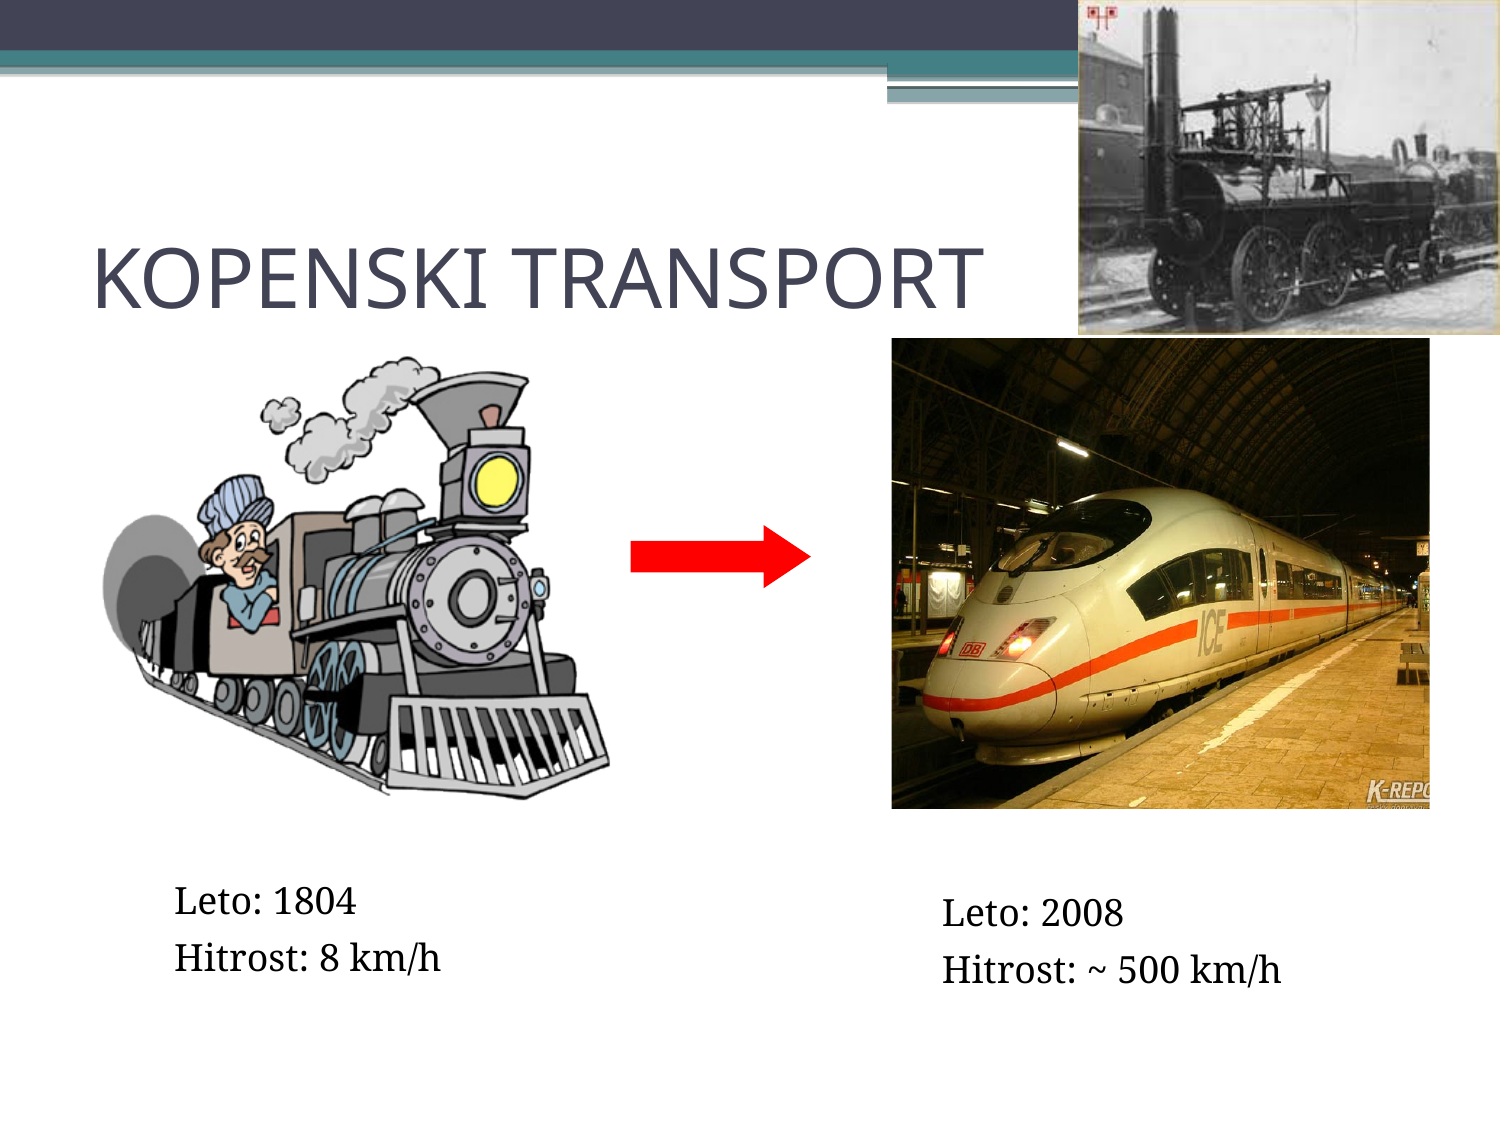

# KOPENSKI TRANSPORT
Leto: 2008
Hitrost: ~ 500 km/h
Leto: 1804
Hitrost: 8 km/h